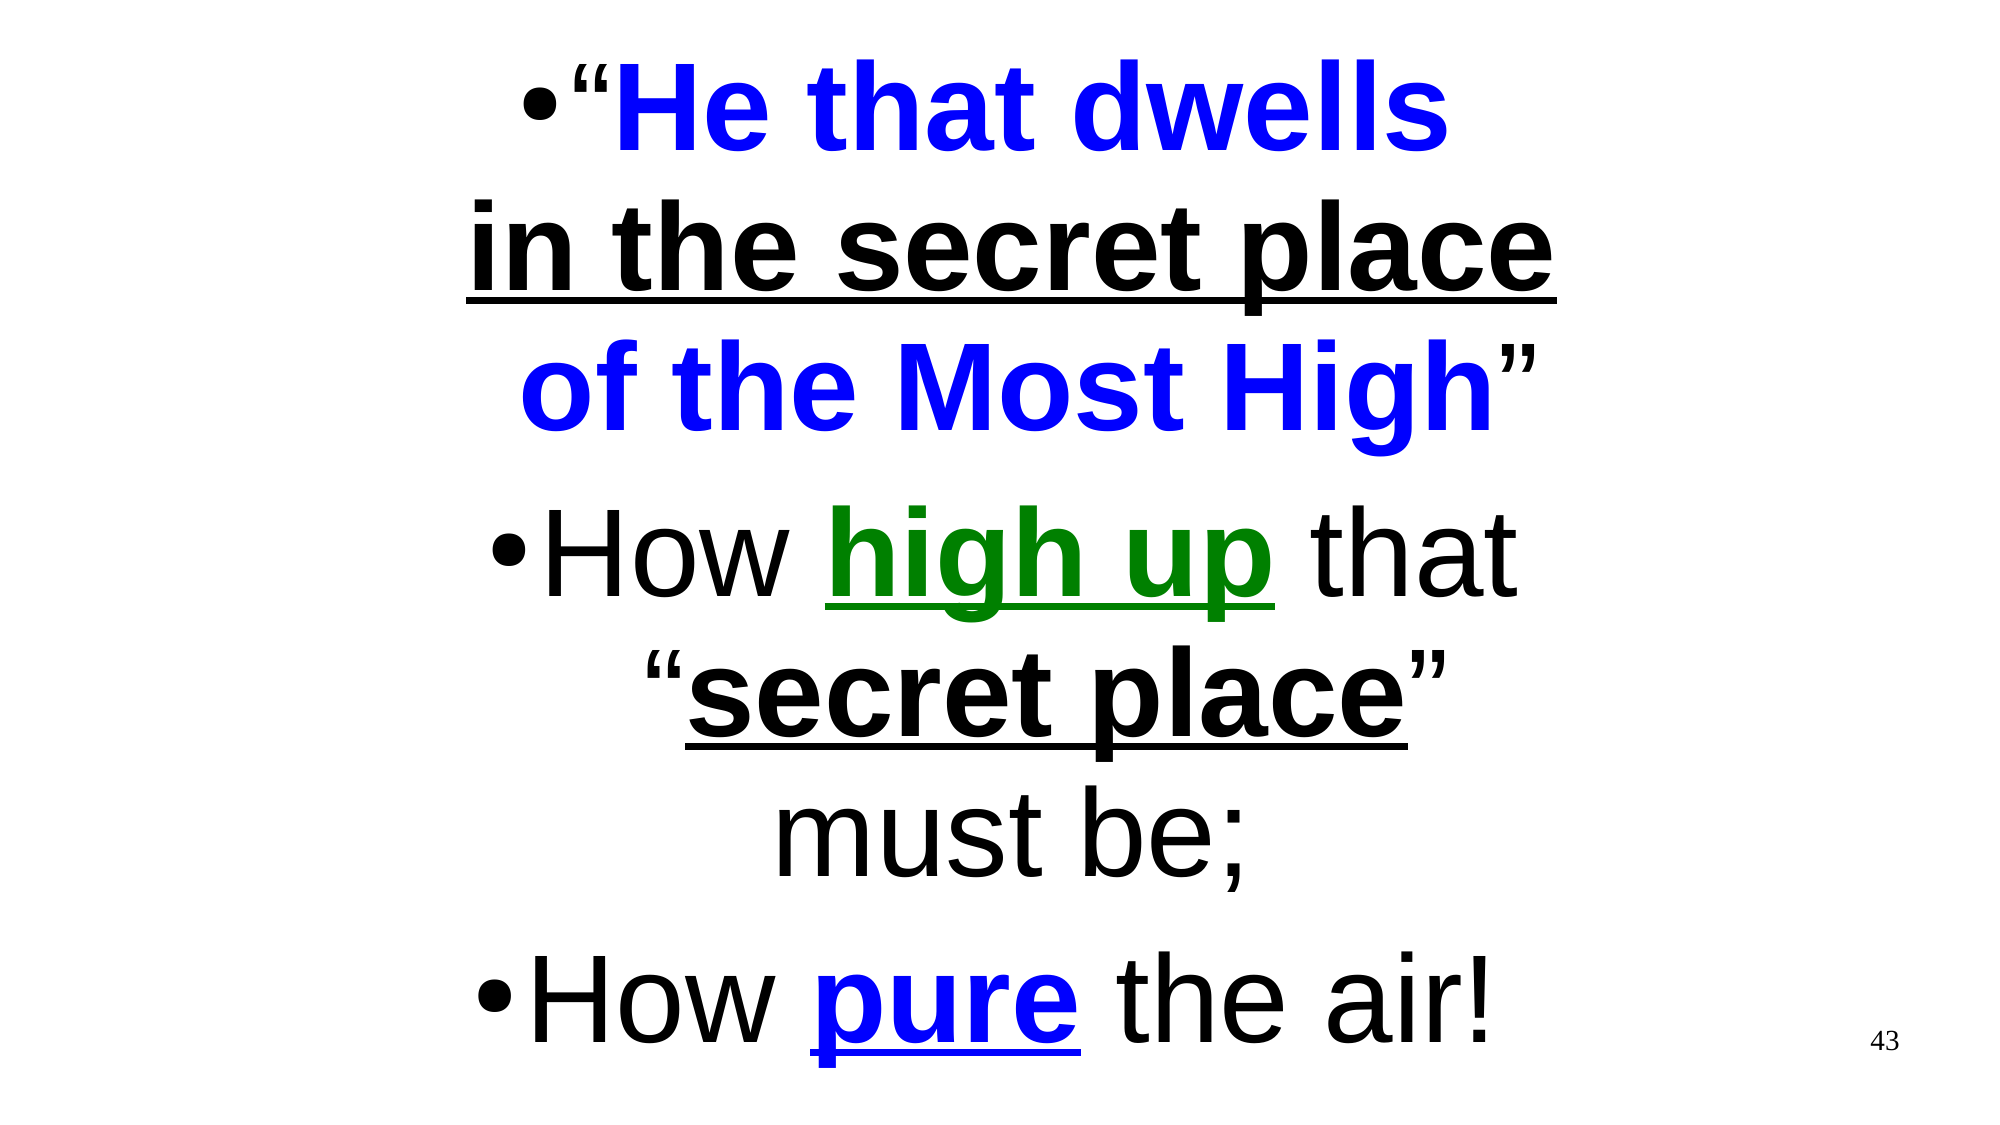

# “He that dwells in the secret place of the Most High”
How high up that
 “secret place”
 must be;
How pure the air!
43